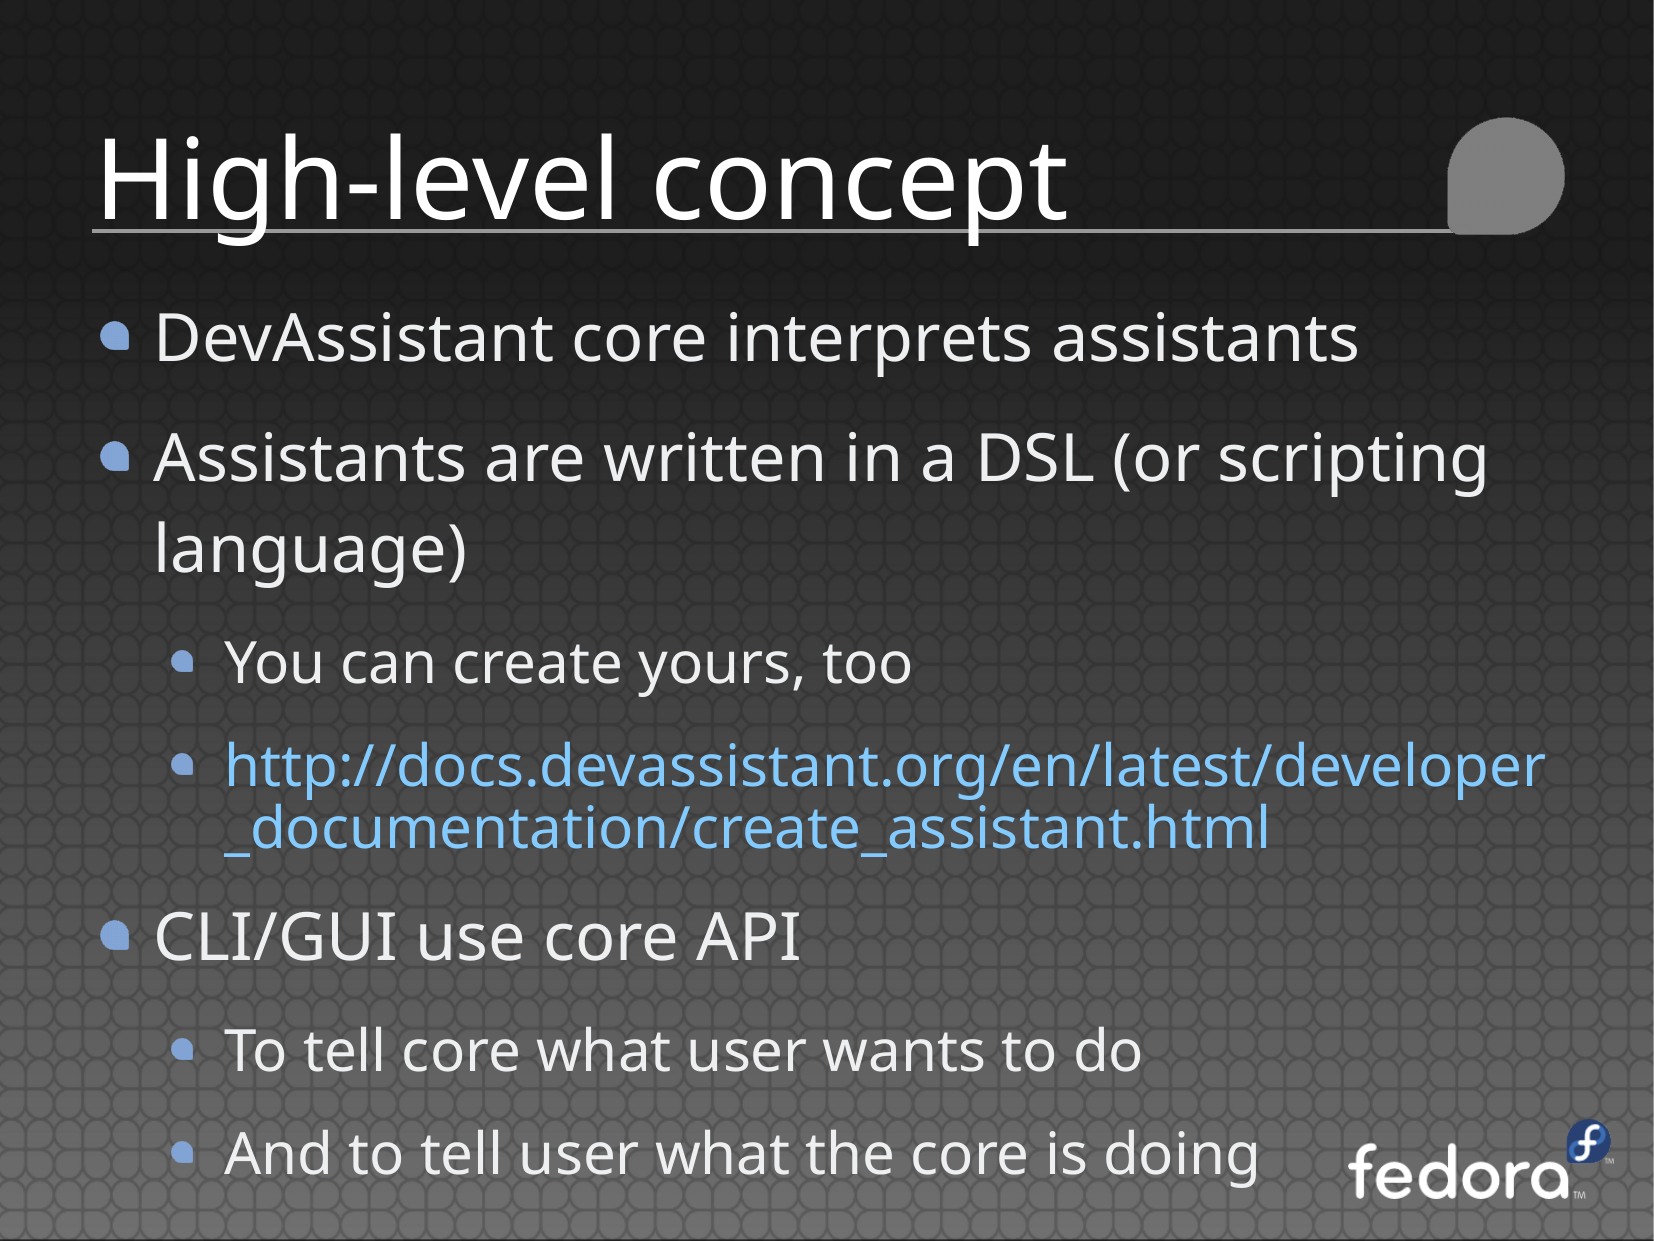

High-level concept
# DevAssistant core interprets assistants
Assistants are written in a DSL (or scripting language)
You can create yours, too
http://docs.devassistant.org/en/latest/developer_documentation/create_assistant.html
CLI/GUI use core API
To tell core what user wants to do
And to tell user what the core is doing